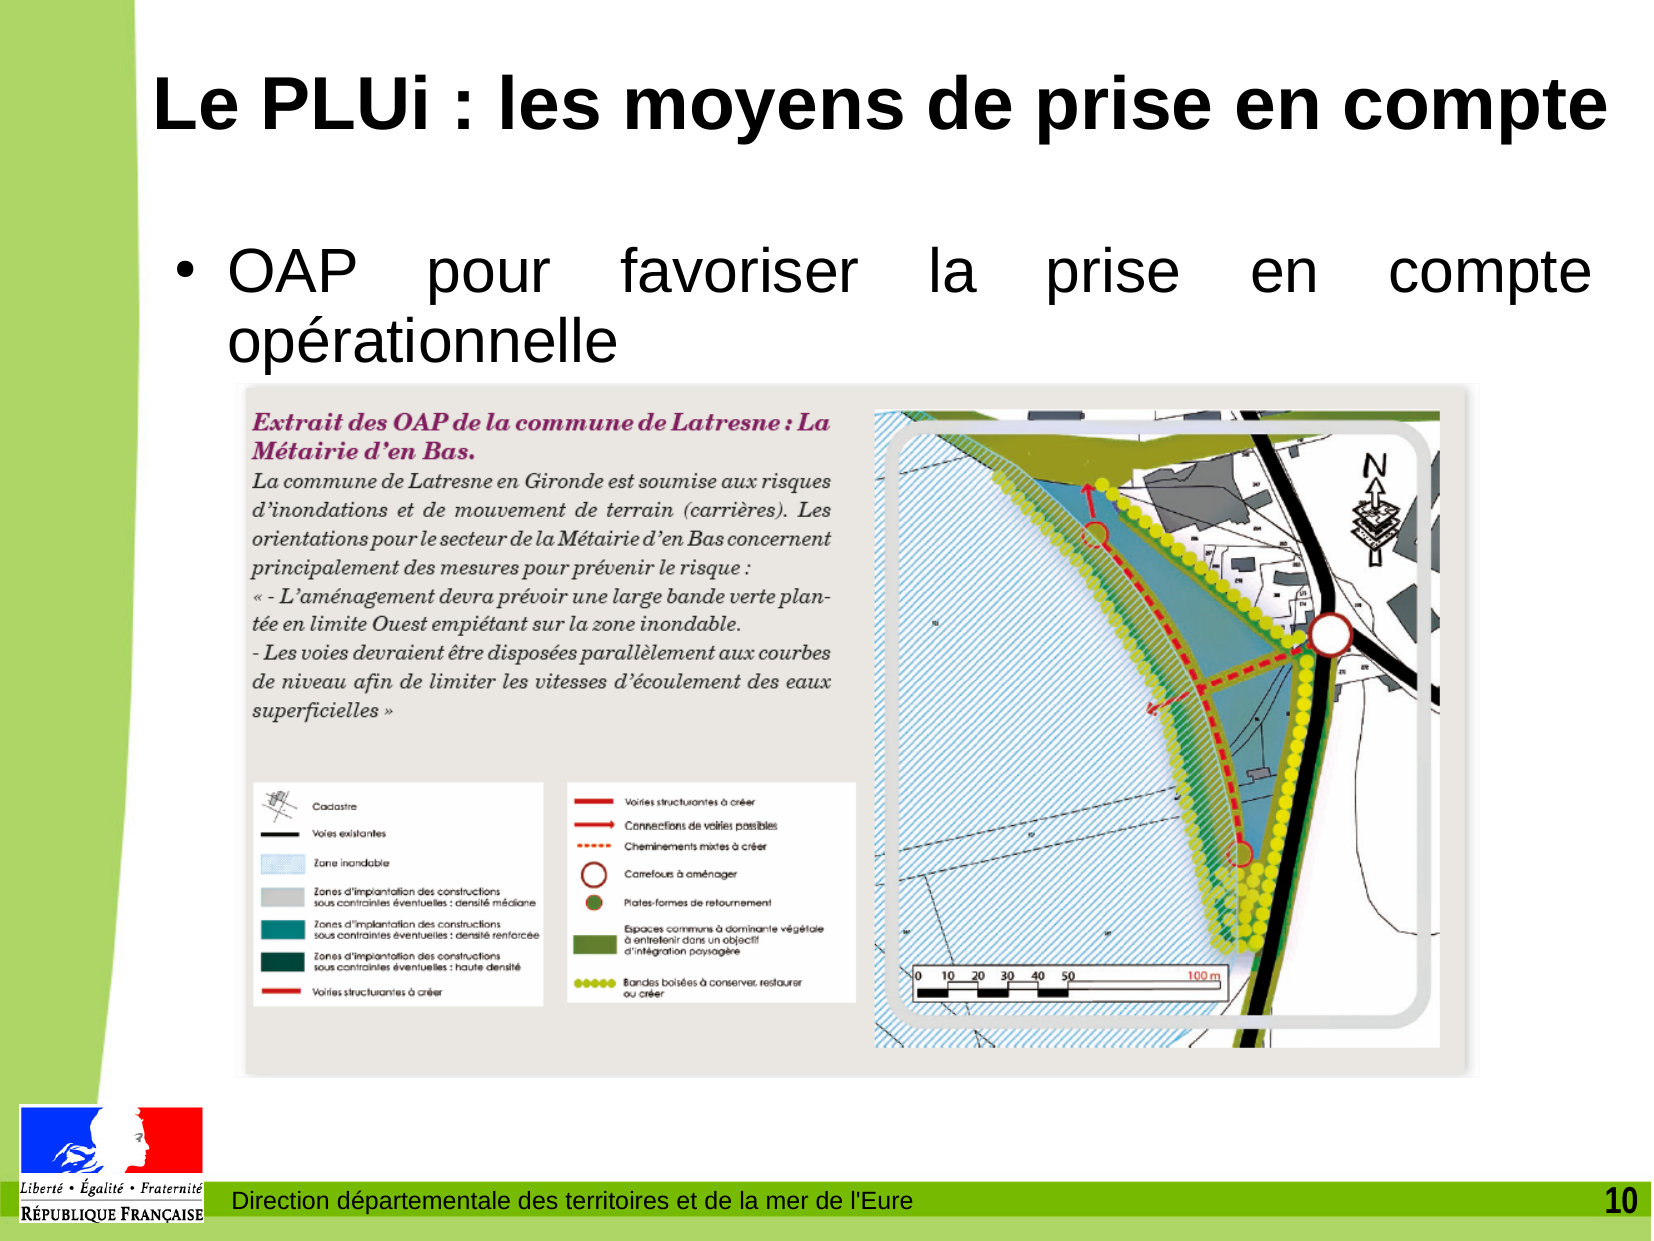

# Le PLUi : les moyens de prise en compte
OAP pour favoriser la prise en compte opérationnelle